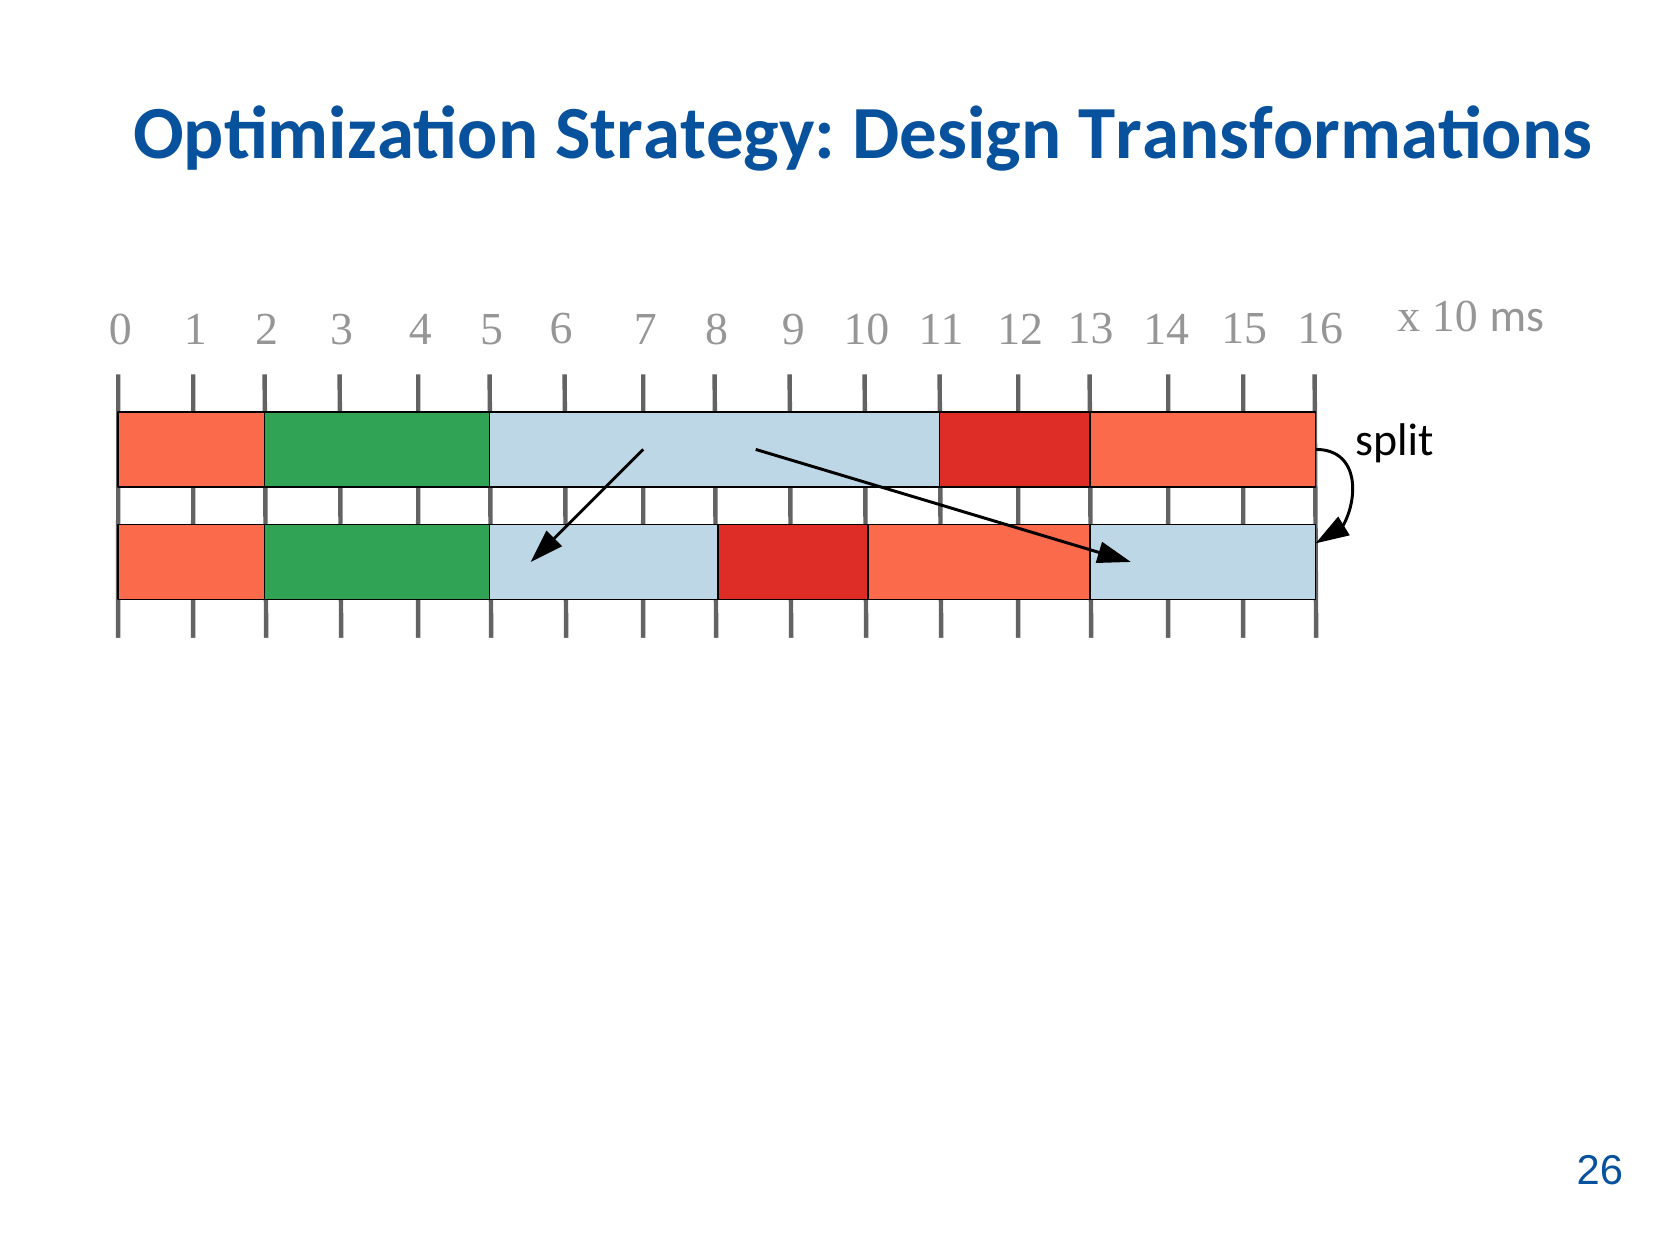

# Optimization Strategy: Design Transformations
x 10 ms
6
13
15
16
1
4
7
12
14
0
2
3
5
8
9
10
11
split